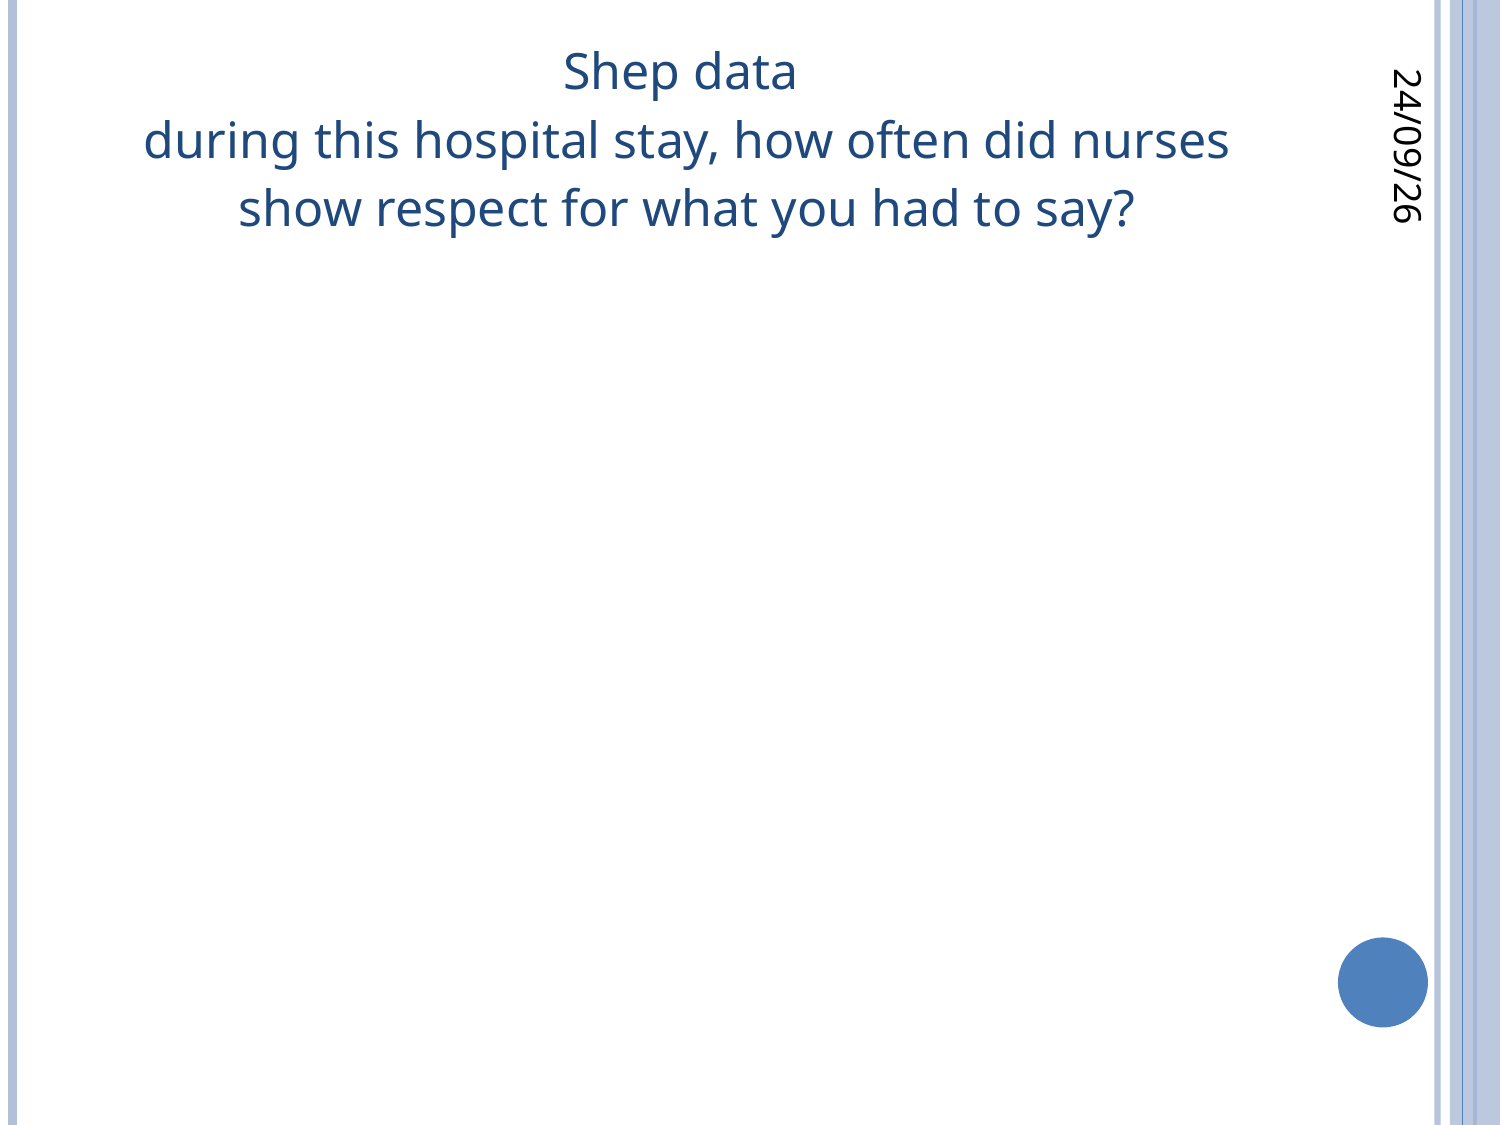

# Shep data during this hospital stay, how often did nurses show respect for what you had to say?